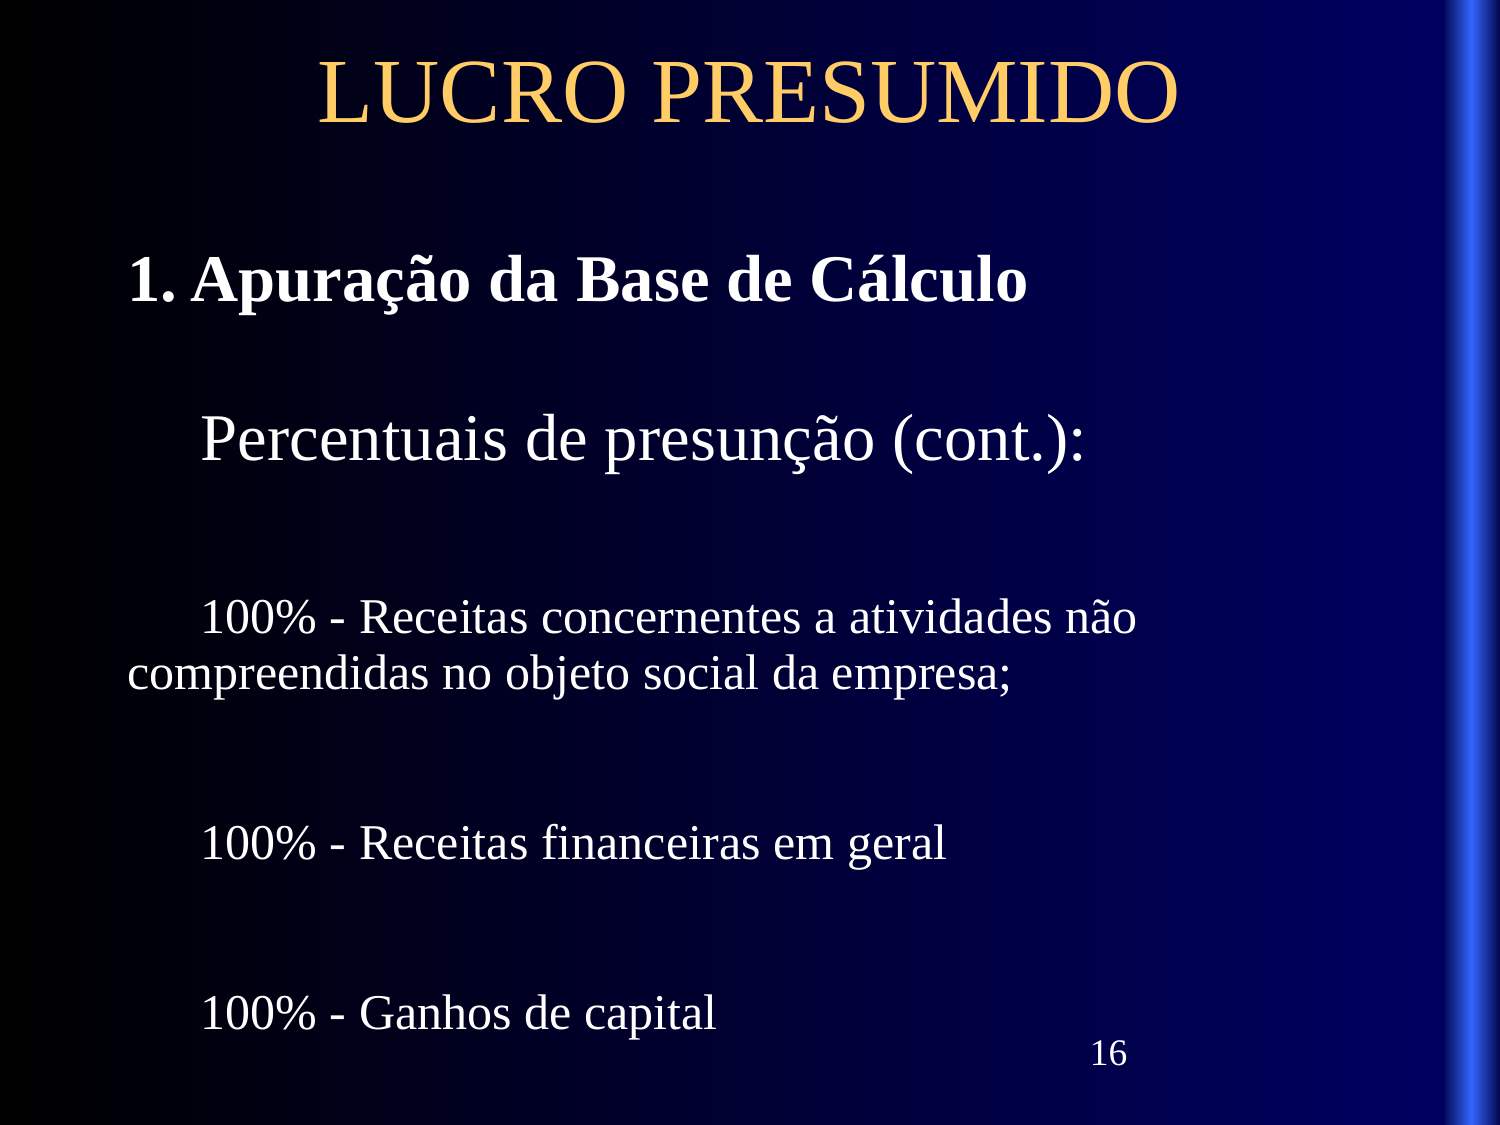

# LUCRO PRESUMIDO
1. Apuração da Base de Cálculo
	Percentuais de presunção (cont.):
	100% - Receitas concernentes a atividades não compreendidas no objeto social da empresa;
	100% - Receitas financeiras em geral
	100% - Ganhos de capital